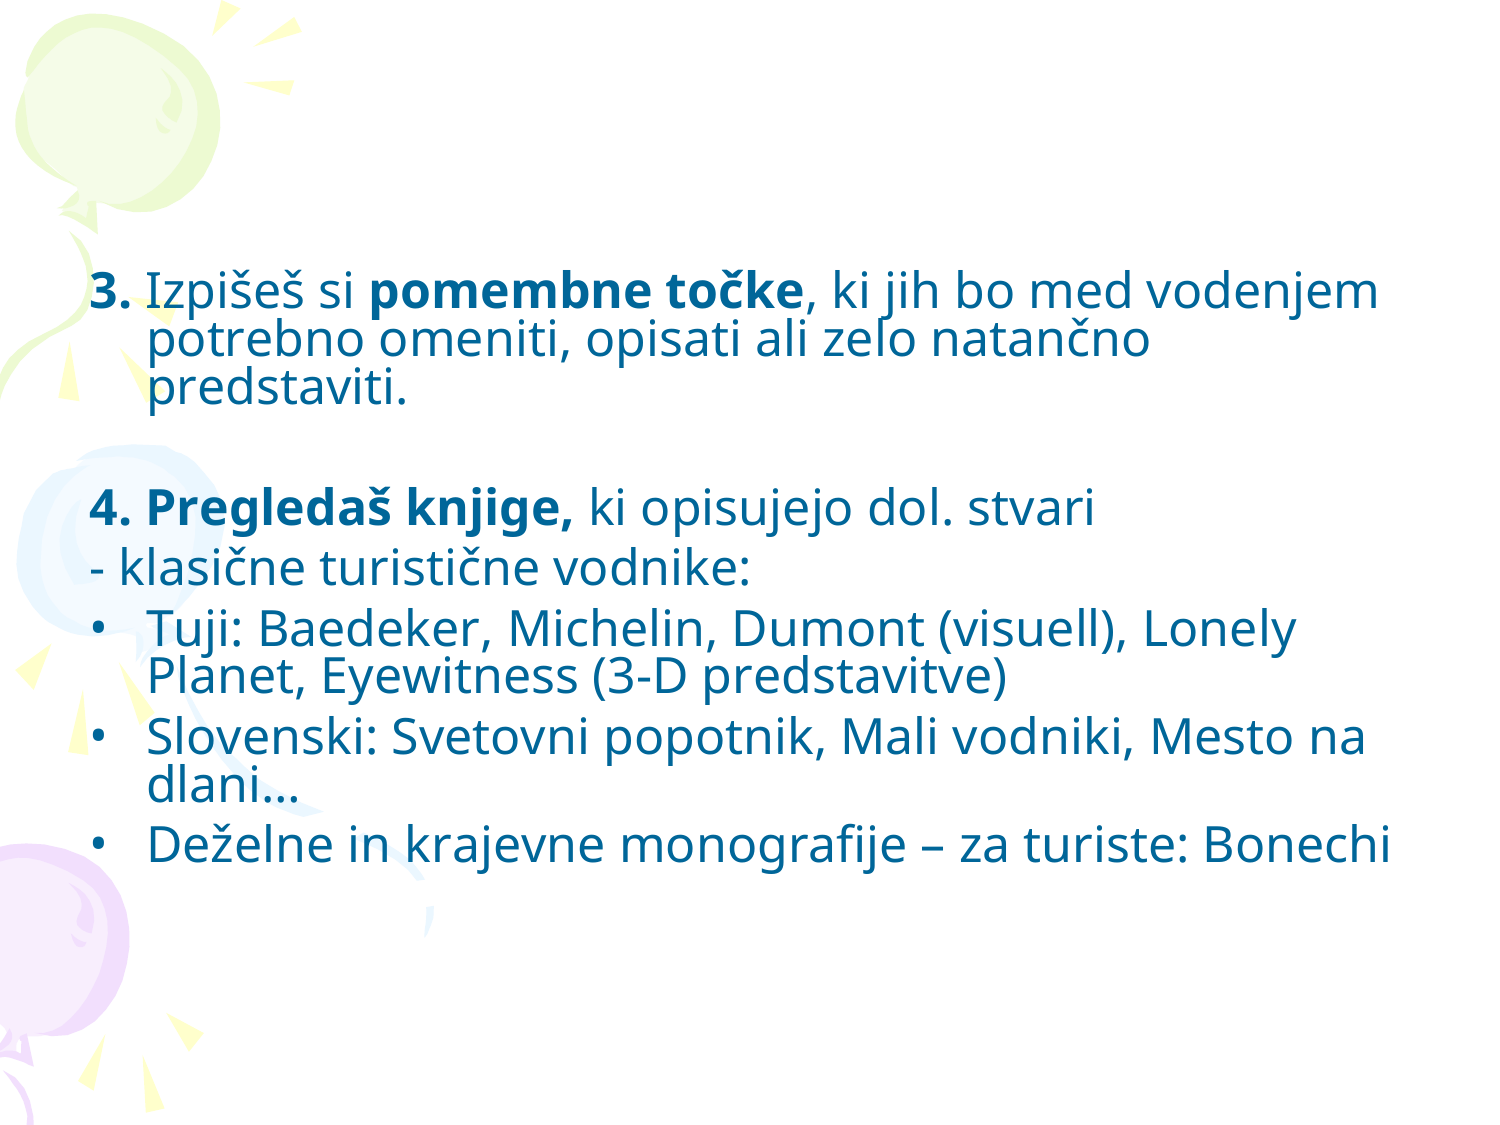

#
3. Izpišeš si pomembne točke, ki jih bo med vodenjem potrebno omeniti, opisati ali zelo natančno predstaviti.
4. Pregledaš knjige, ki opisujejo dol. stvari
- klasične turistične vodnike:
Tuji: Baedeker, Michelin, Dumont (visuell), Lonely Planet, Eyewitness (3-D predstavitve)
Slovenski: Svetovni popotnik, Mali vodniki, Mesto na dlani…
Deželne in krajevne monografije – za turiste: Bonechi